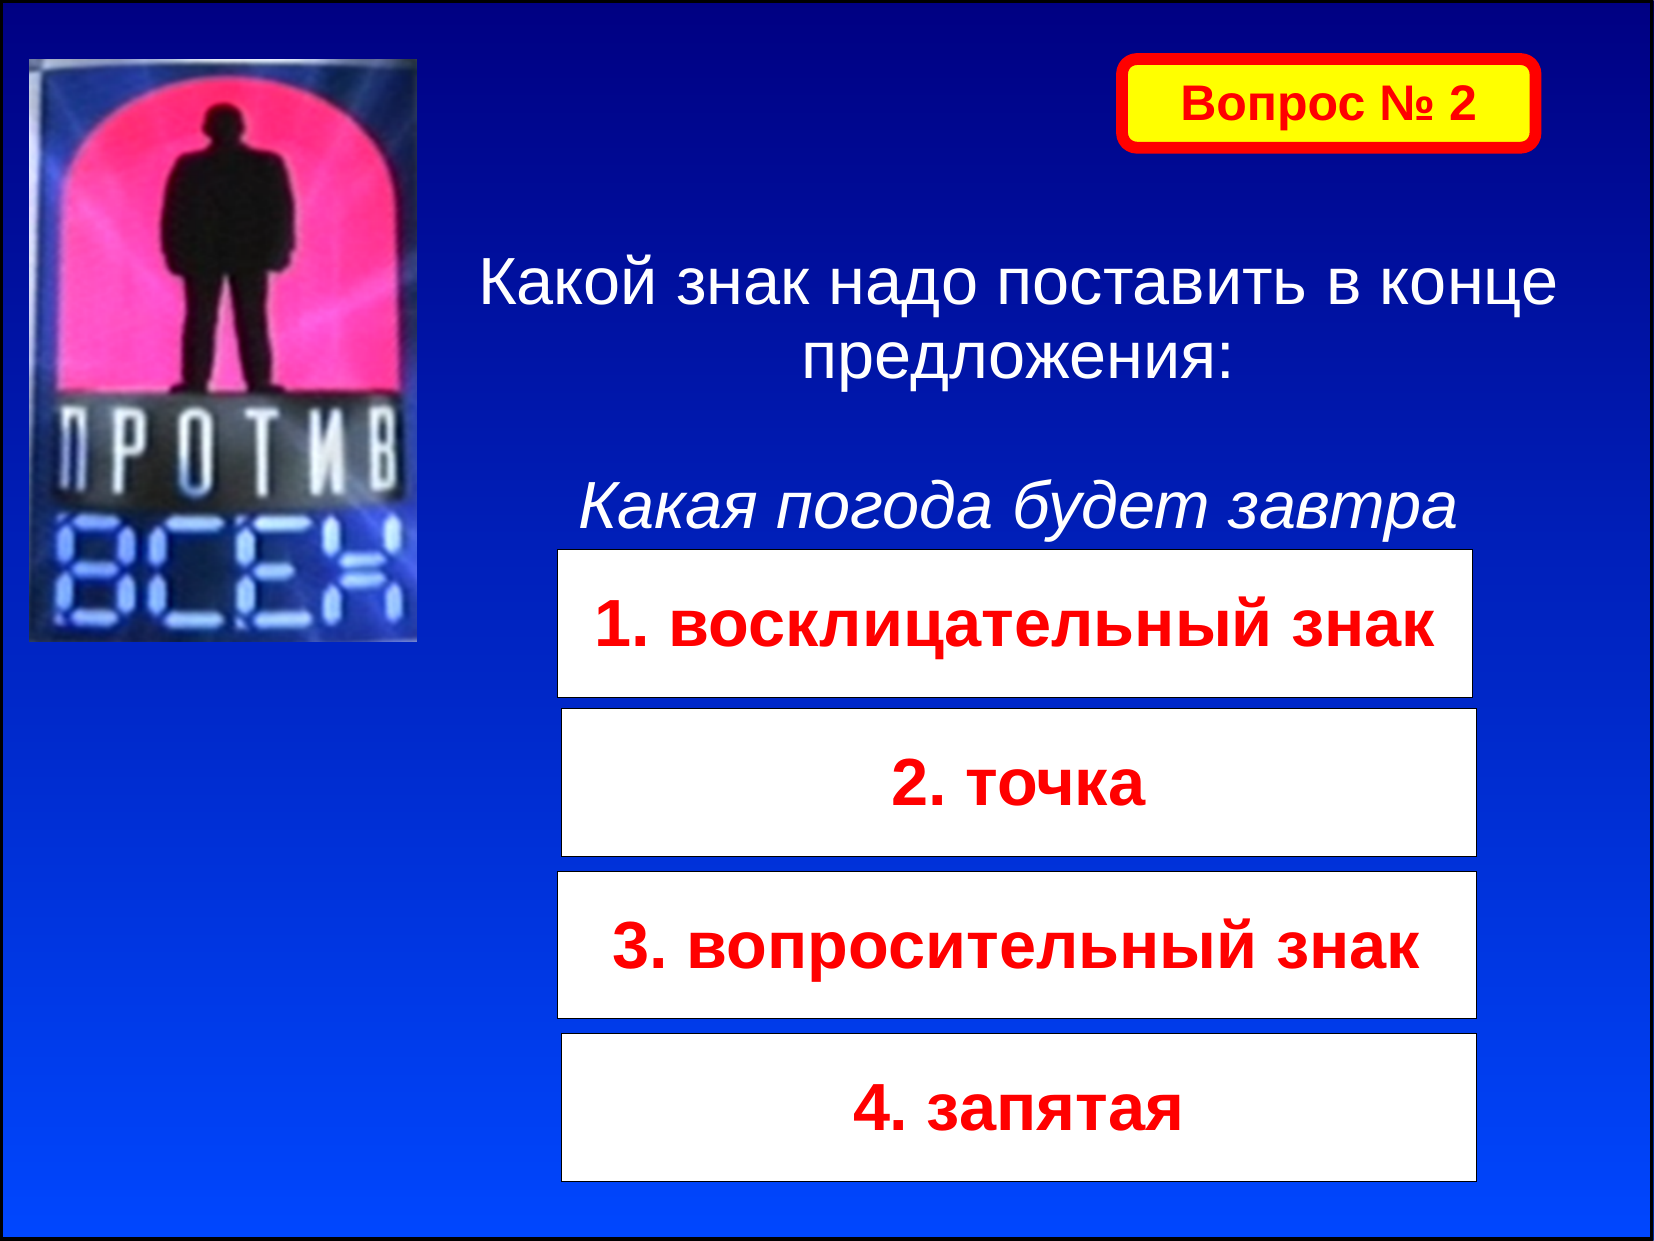

Вопрос № 2
Какой знак надо поставить в конце предложения:
Какая погода будет завтра
1. восклицательный знак
2. точка
3. вопросительный знак
4. запятая